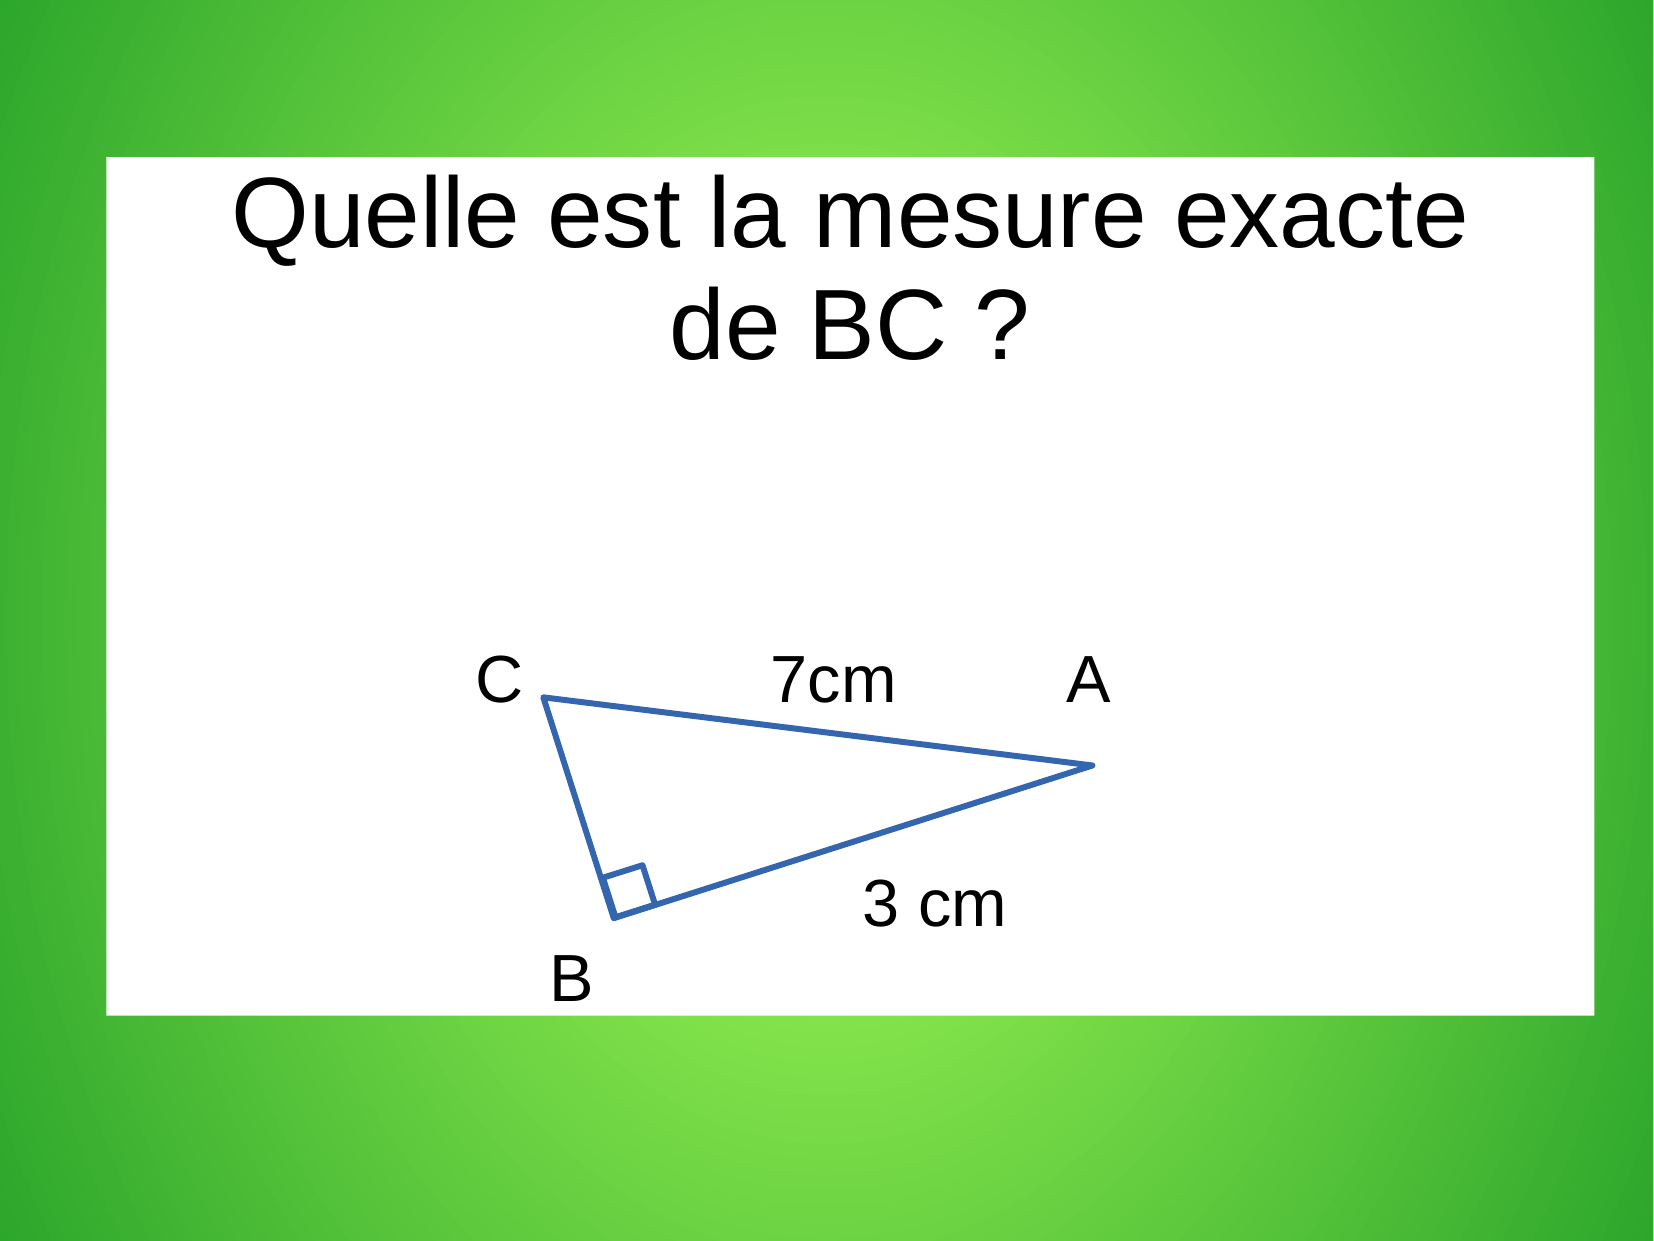

Quelle est la mesure exacte
de BC ?
					C				7cm			A
										 3 cm
						B